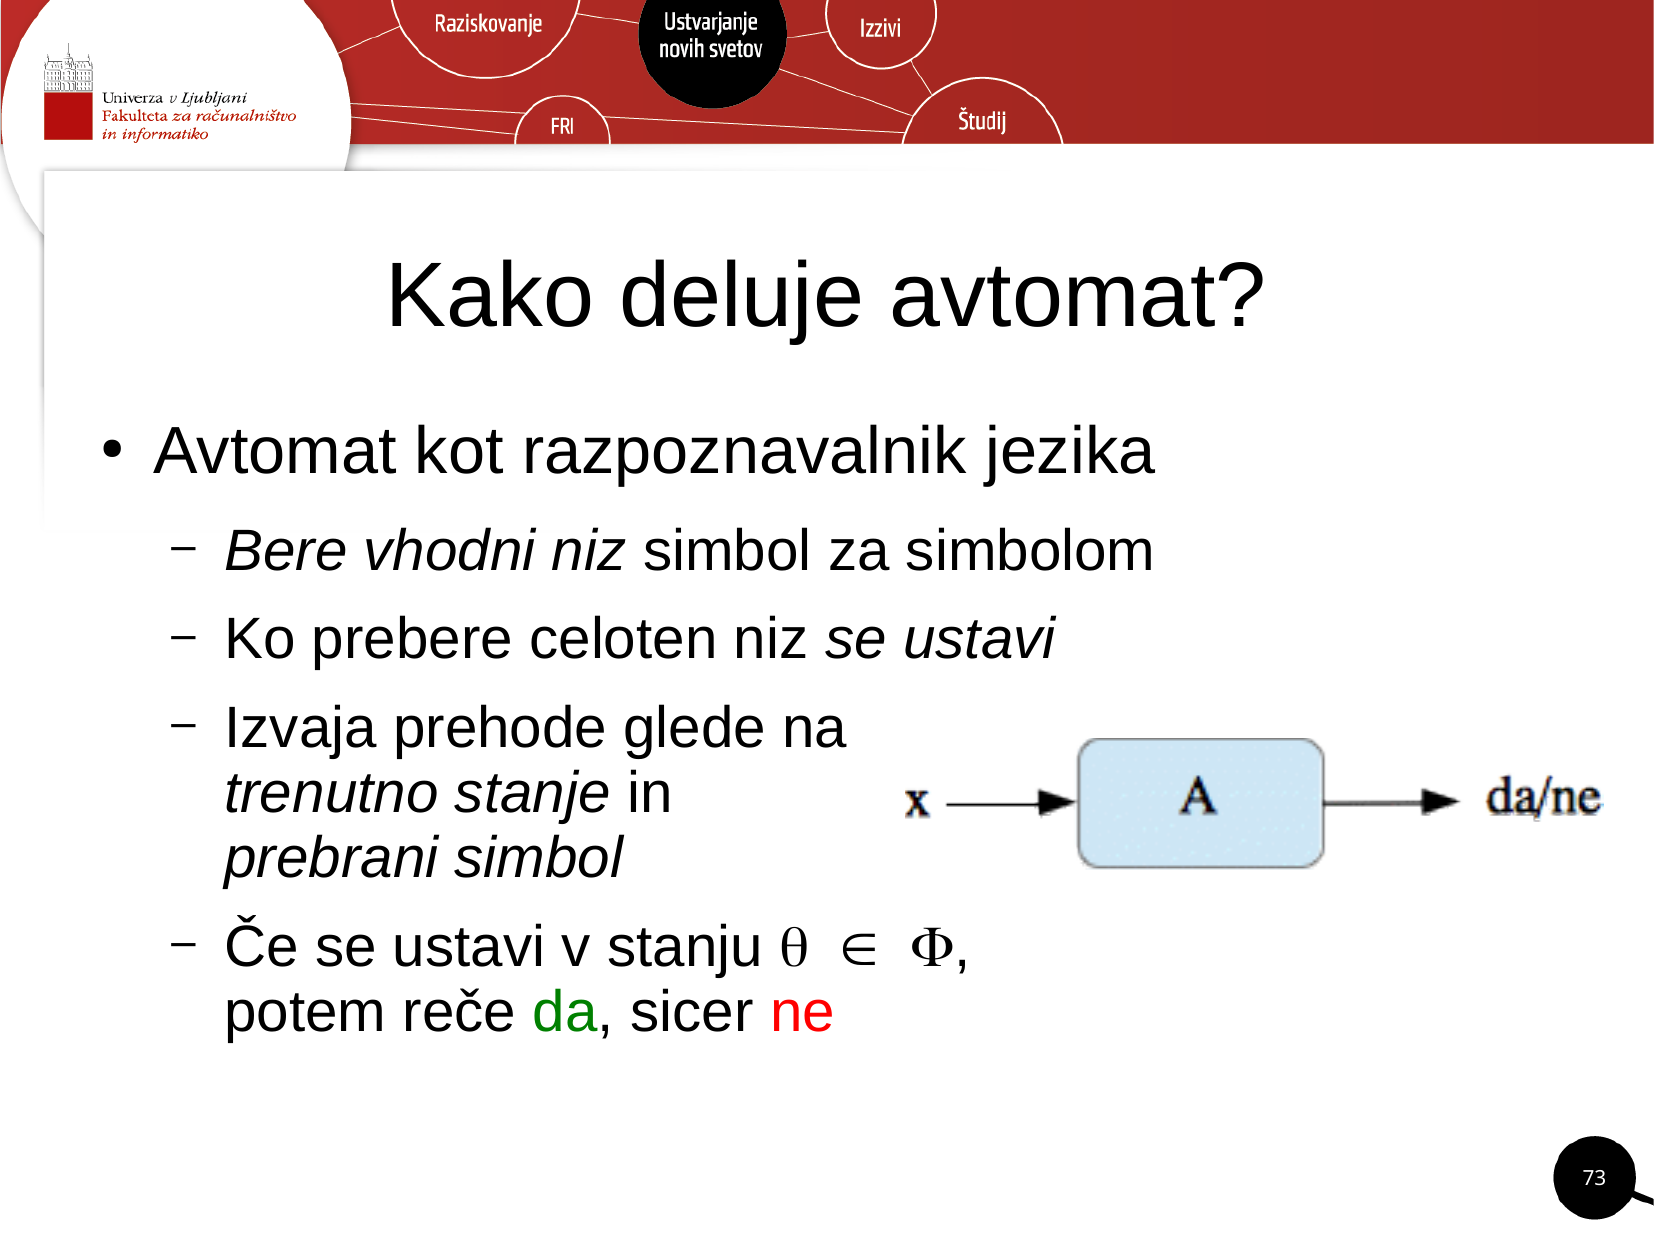

# Kako deluje avtomat?
Avtomat kot razpoznavalnik jezika
Bere vhodni niz simbol za simbolom
Ko prebere celoten niz se ustavi
Izvaja prehode glede na
trenutno stanje in
prebrani simbol
Če se ustavi v stanju q ∈ F,
potem reče da, sicer ne